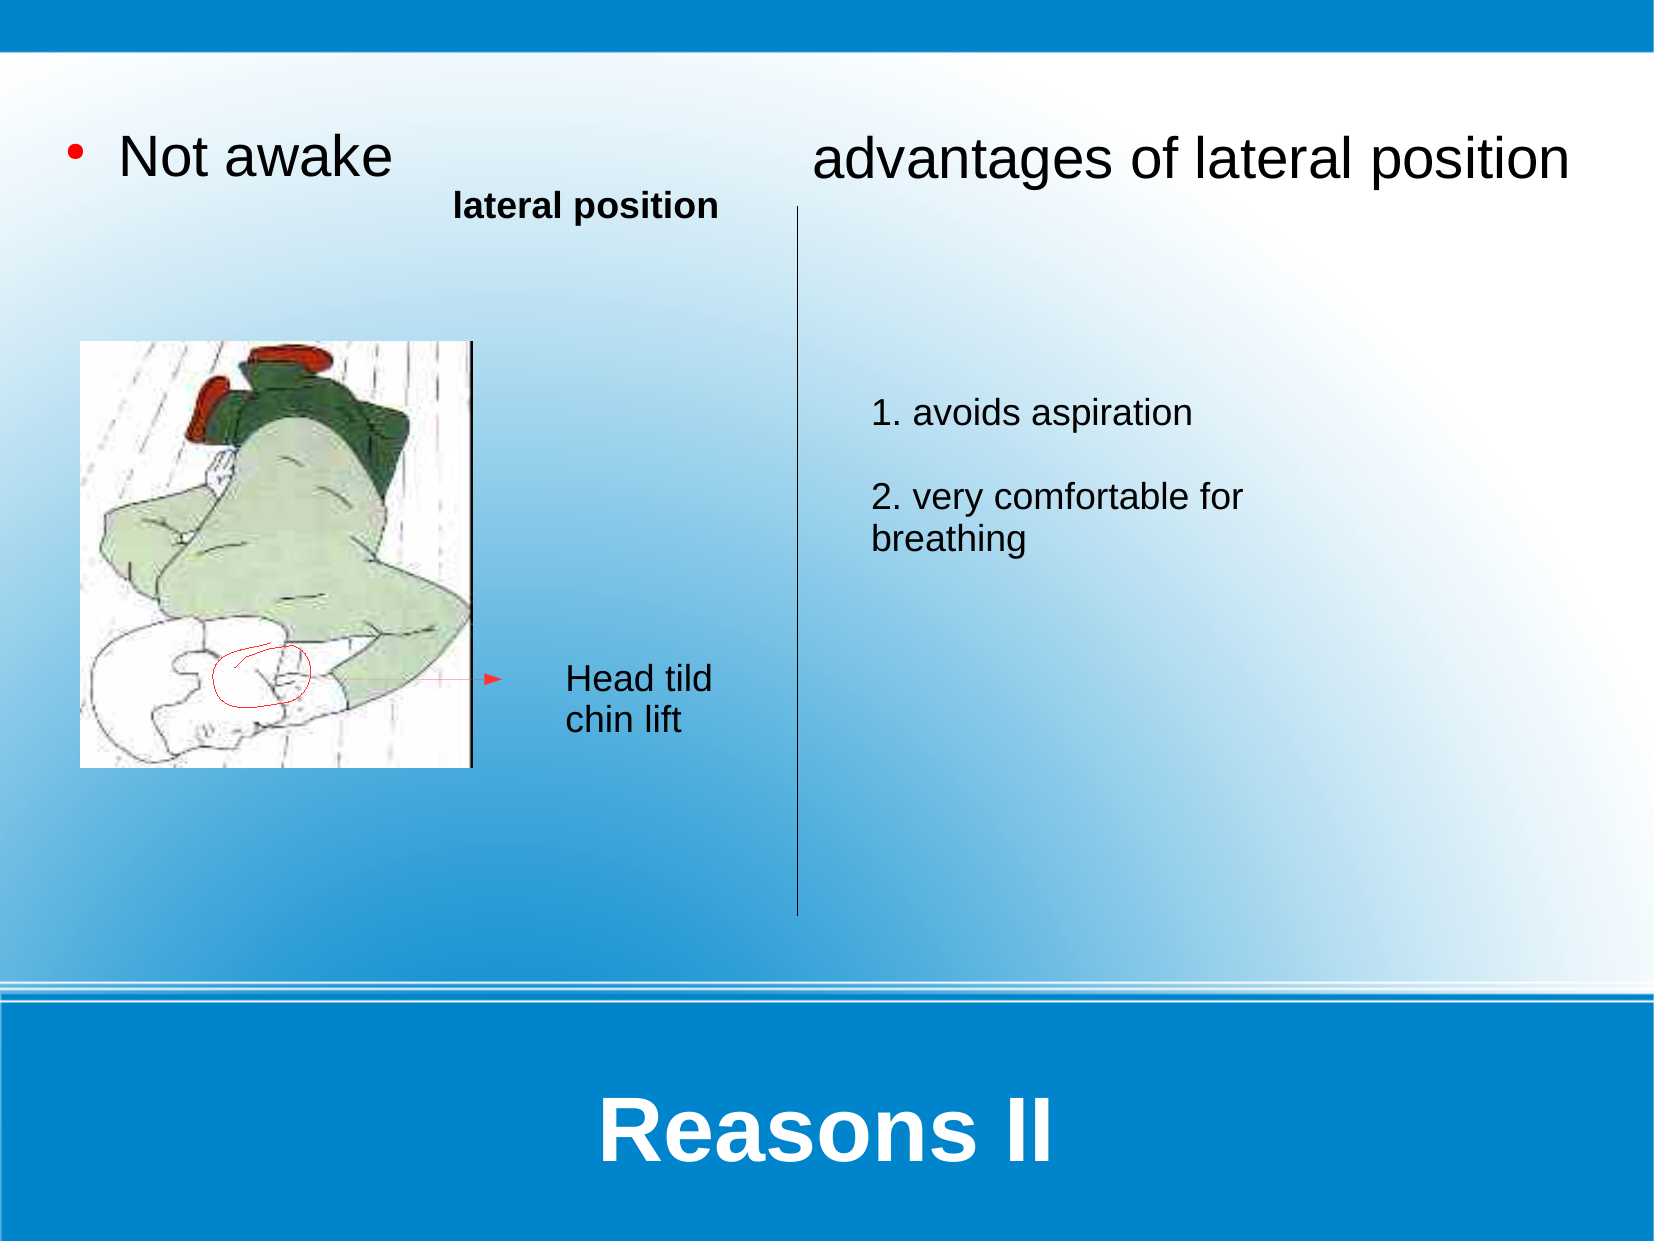

Not awake
advantages of lateral position
lateral position
1. avoids aspiration
2. very comfortable for breathing
Head tild
chin lift
# Reasons II